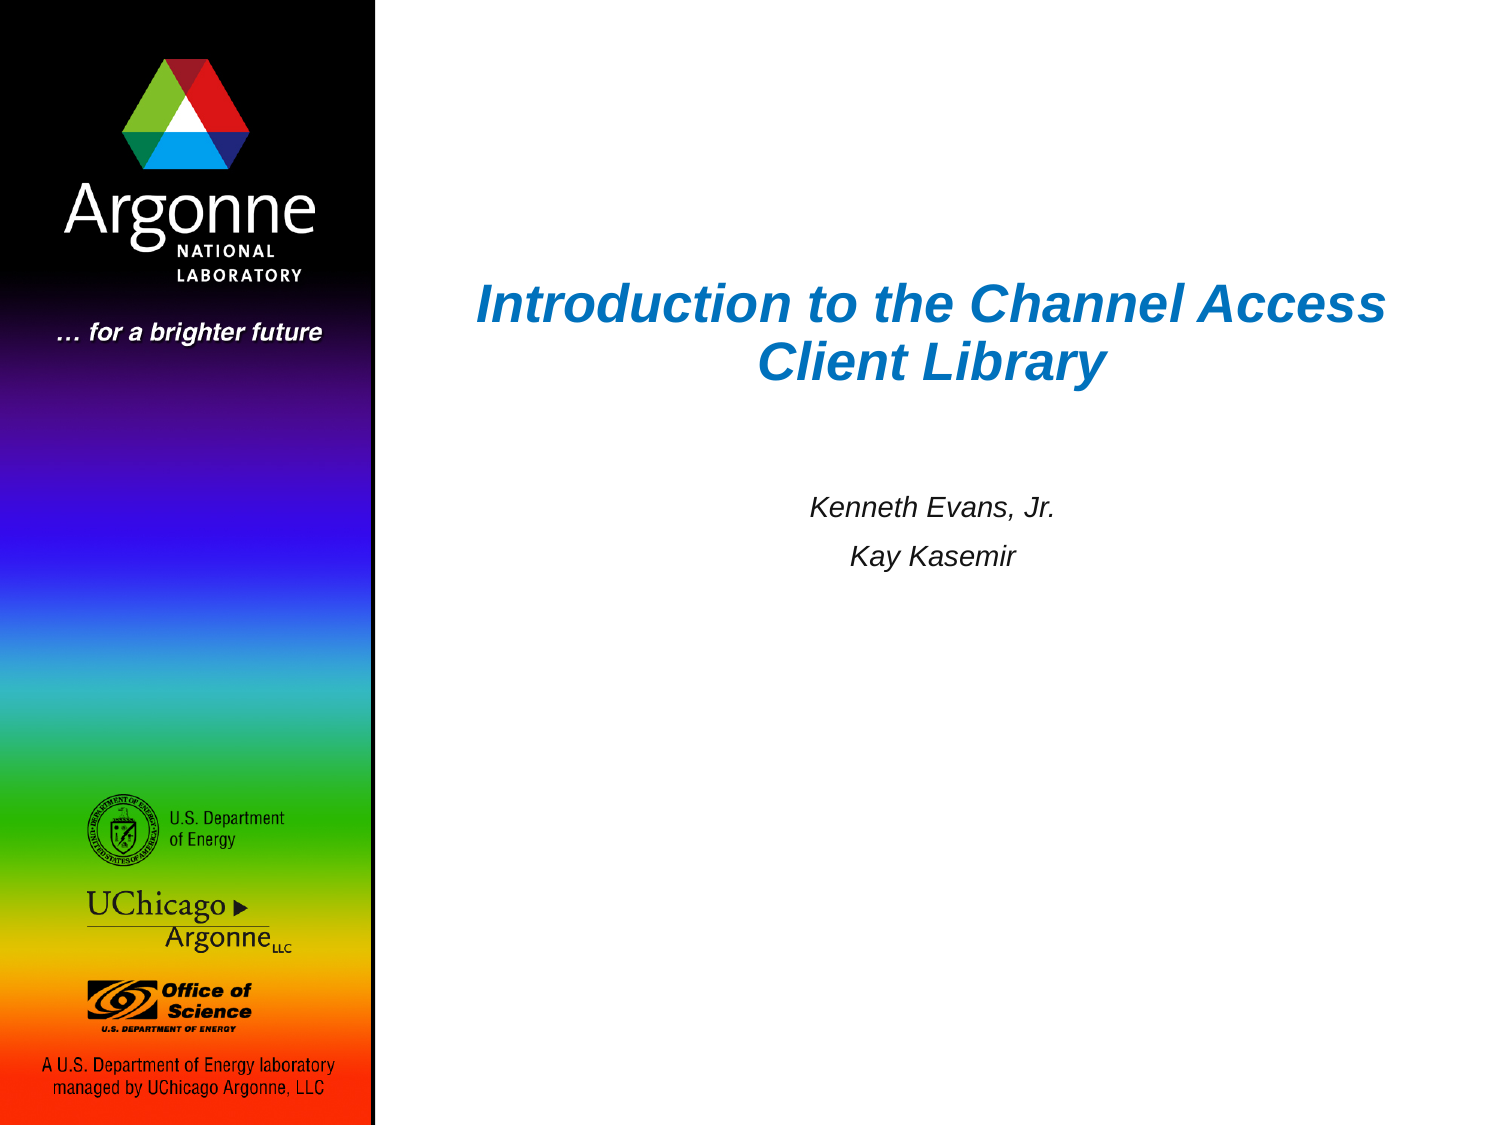

# Introduction to the Channel Access Client Library
Kenneth Evans, Jr.
Kay Kasemir